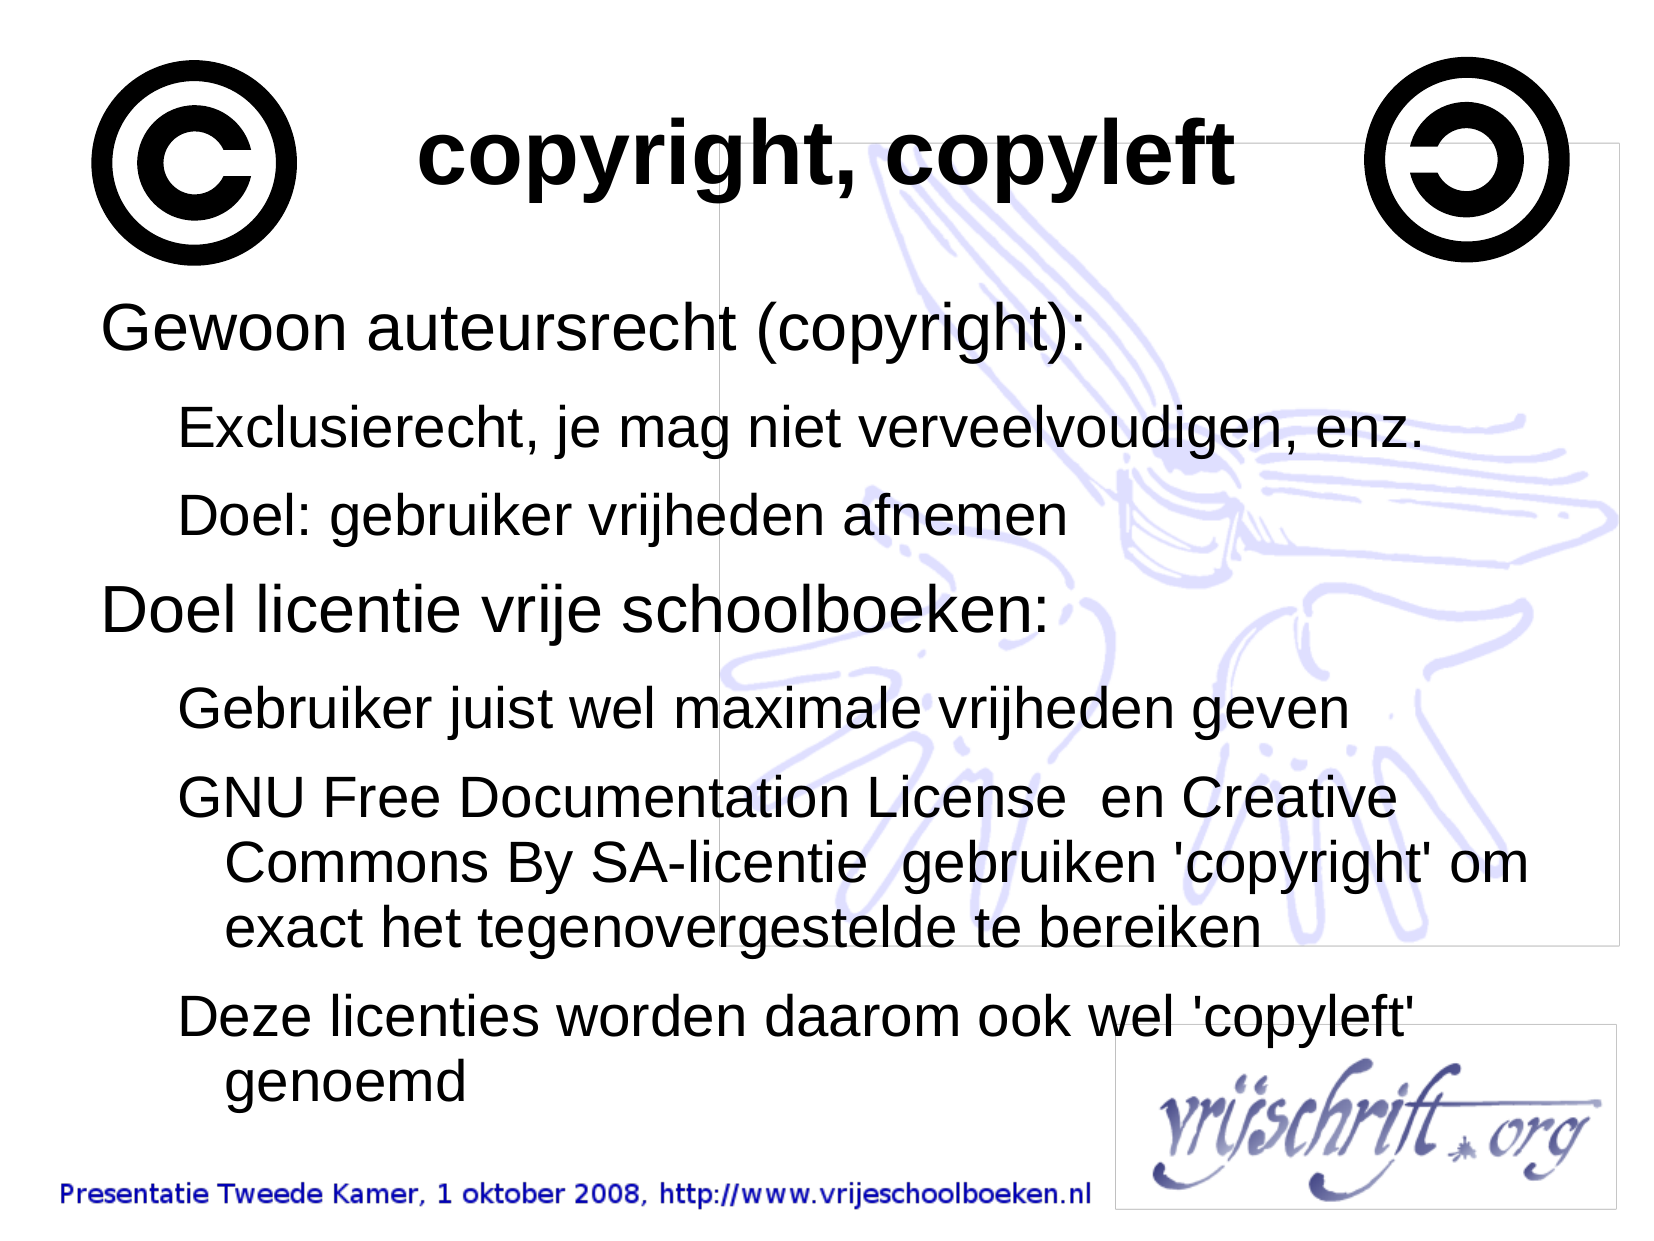

# copyright, copyleft
Gewoon auteursrecht (copyright):
Exclusierecht, je mag niet verveelvoudigen, enz.
Doel: gebruiker vrijheden afnemen
Doel licentie vrije schoolboeken:
Gebruiker juist wel maximale vrijheden geven
GNU Free Documentation License en Creative Commons By SA-licentie gebruiken 'copyright' om exact het tegenovergestelde te bereiken
Deze licenties worden daarom ook wel 'copyleft' genoemd